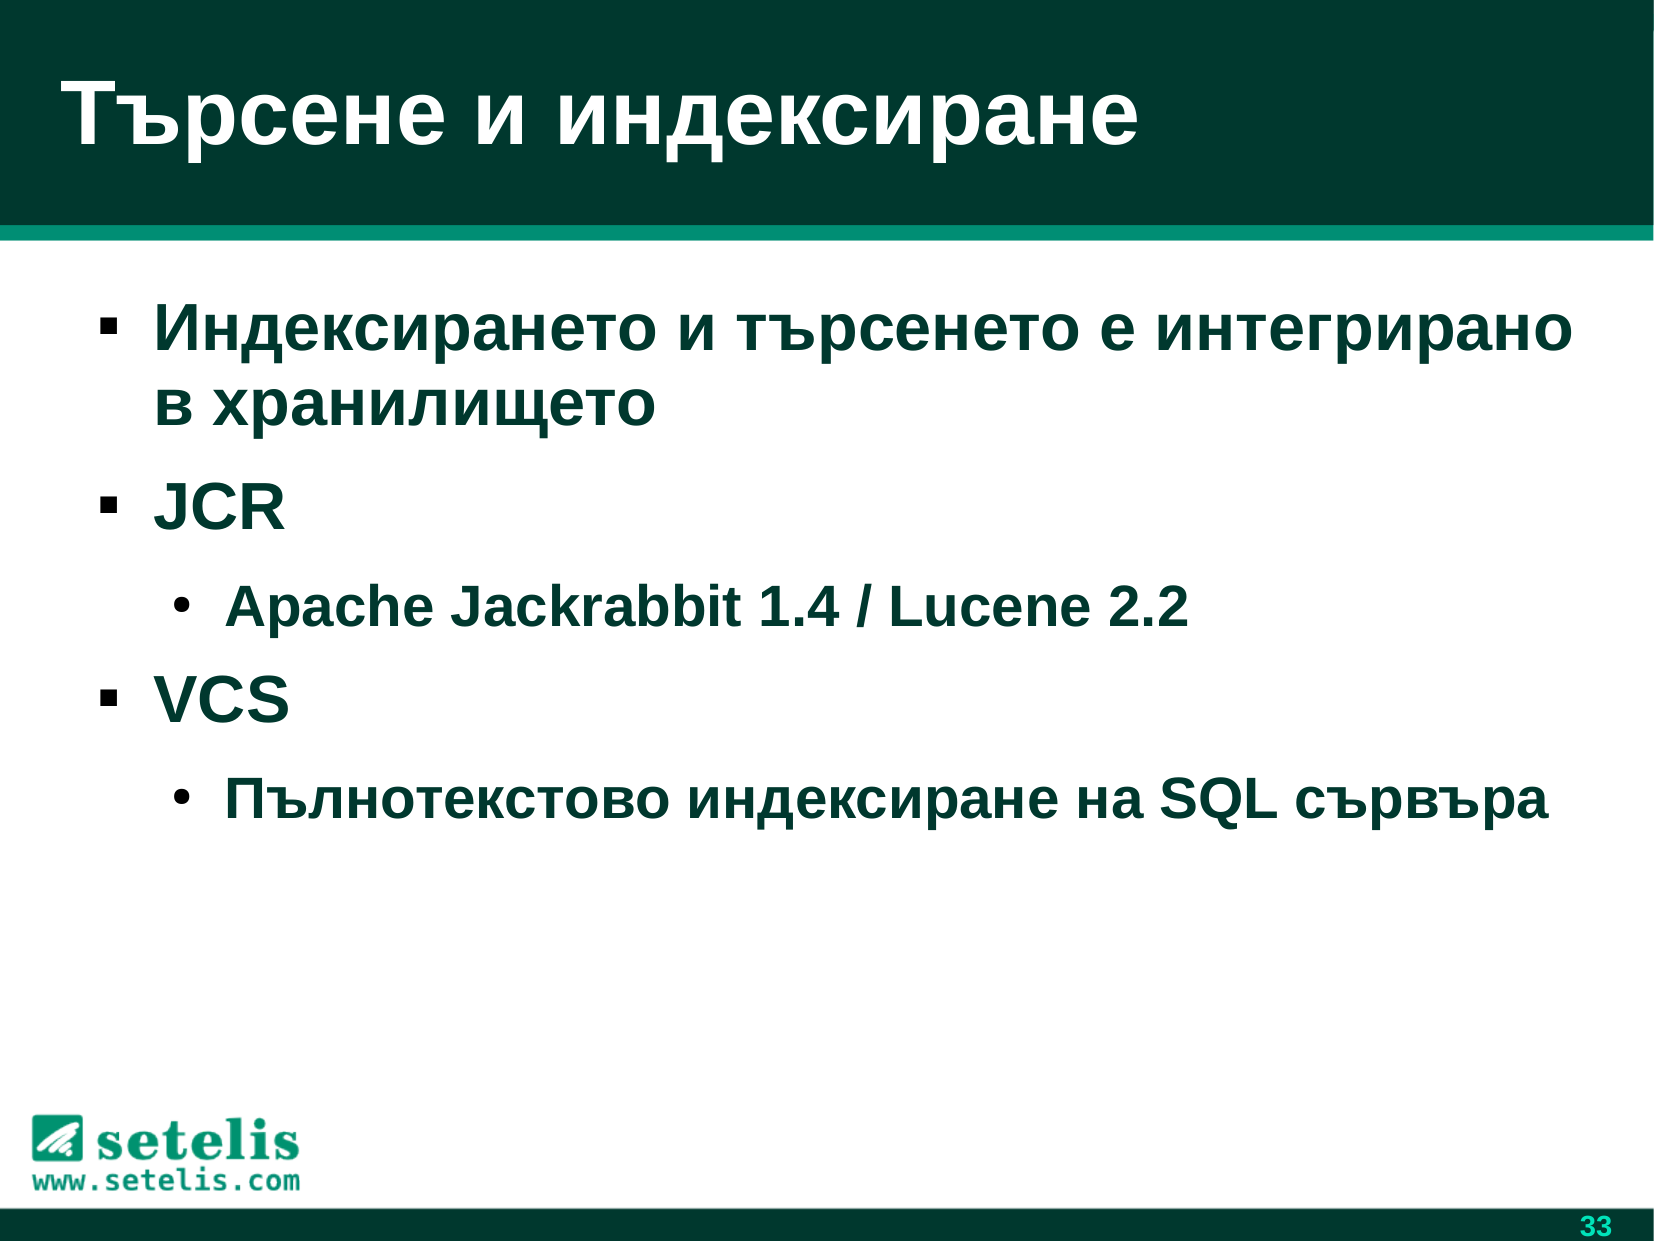

# Търсене и индексиране
Индексирането и търсенето е интегрирано в хранилището
JCR
Apache Jackrabbit 1.4 / Lucene 2.2
VCS
Пълнотекстово индексиране на SQL сървъра
33